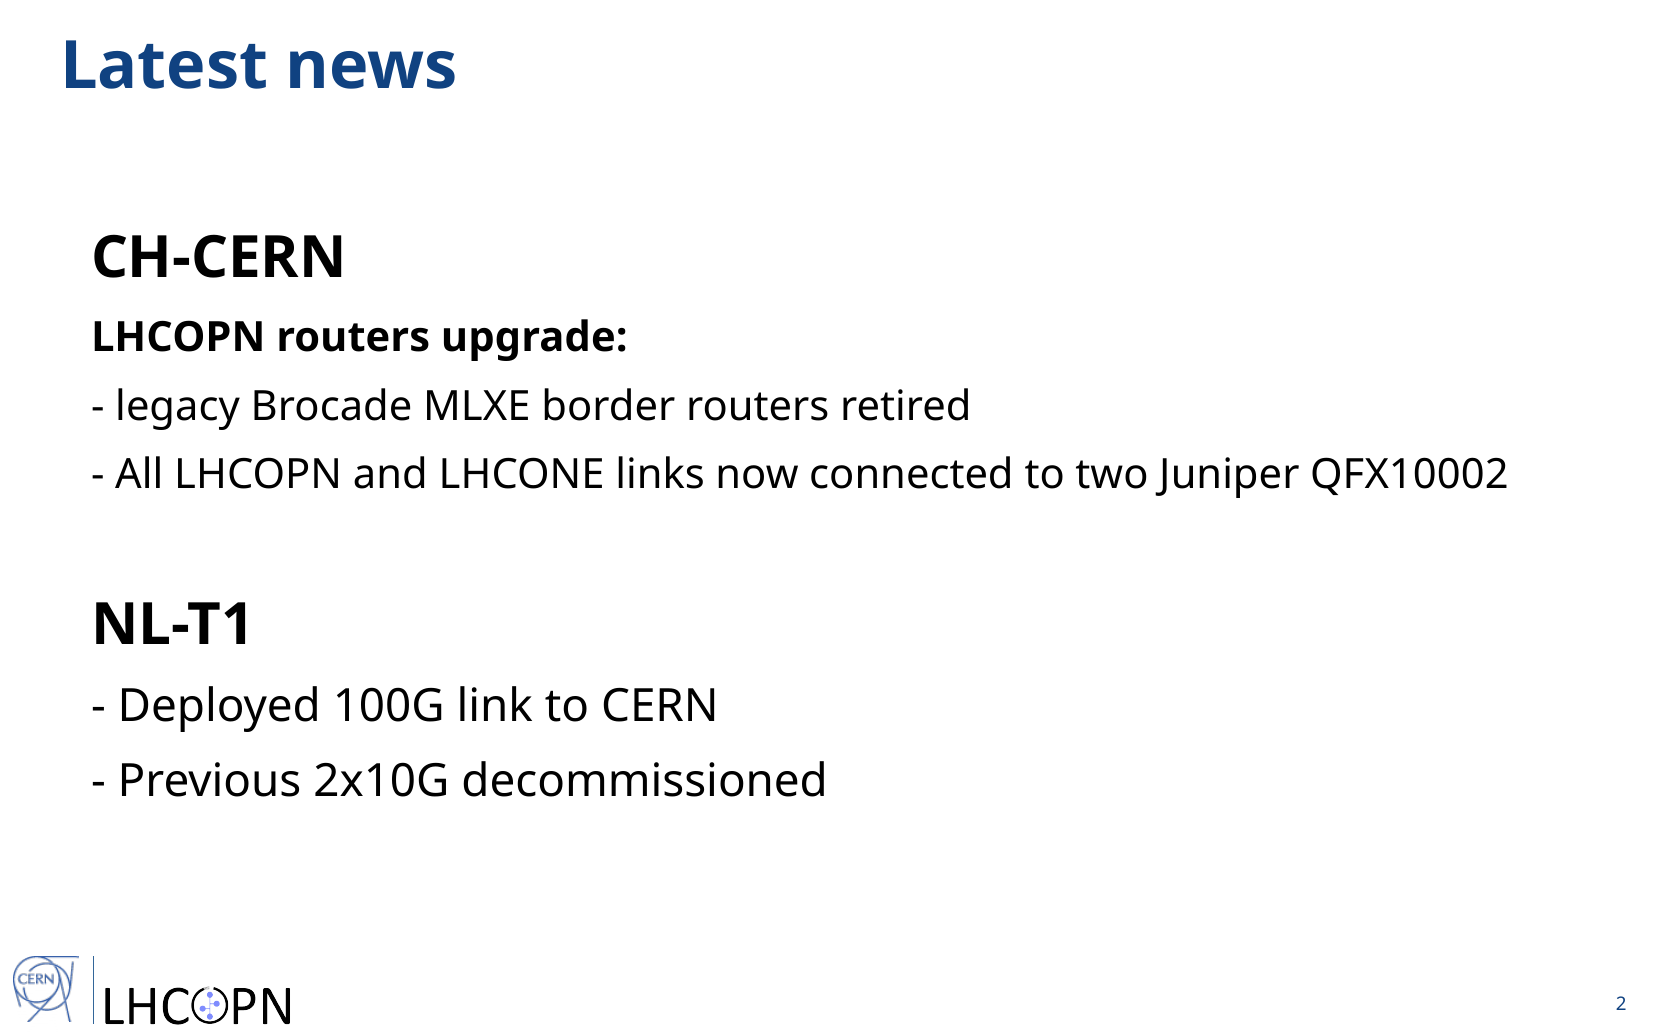

# Latest news
CH-CERN
LHCOPN routers upgrade:
- legacy Brocade MLXE border routers retired
- All LHCOPN and LHCONE links now connected to two Juniper QFX10002
NL-T1
- Deployed 100G link to CERN
- Previous 2x10G decommissioned